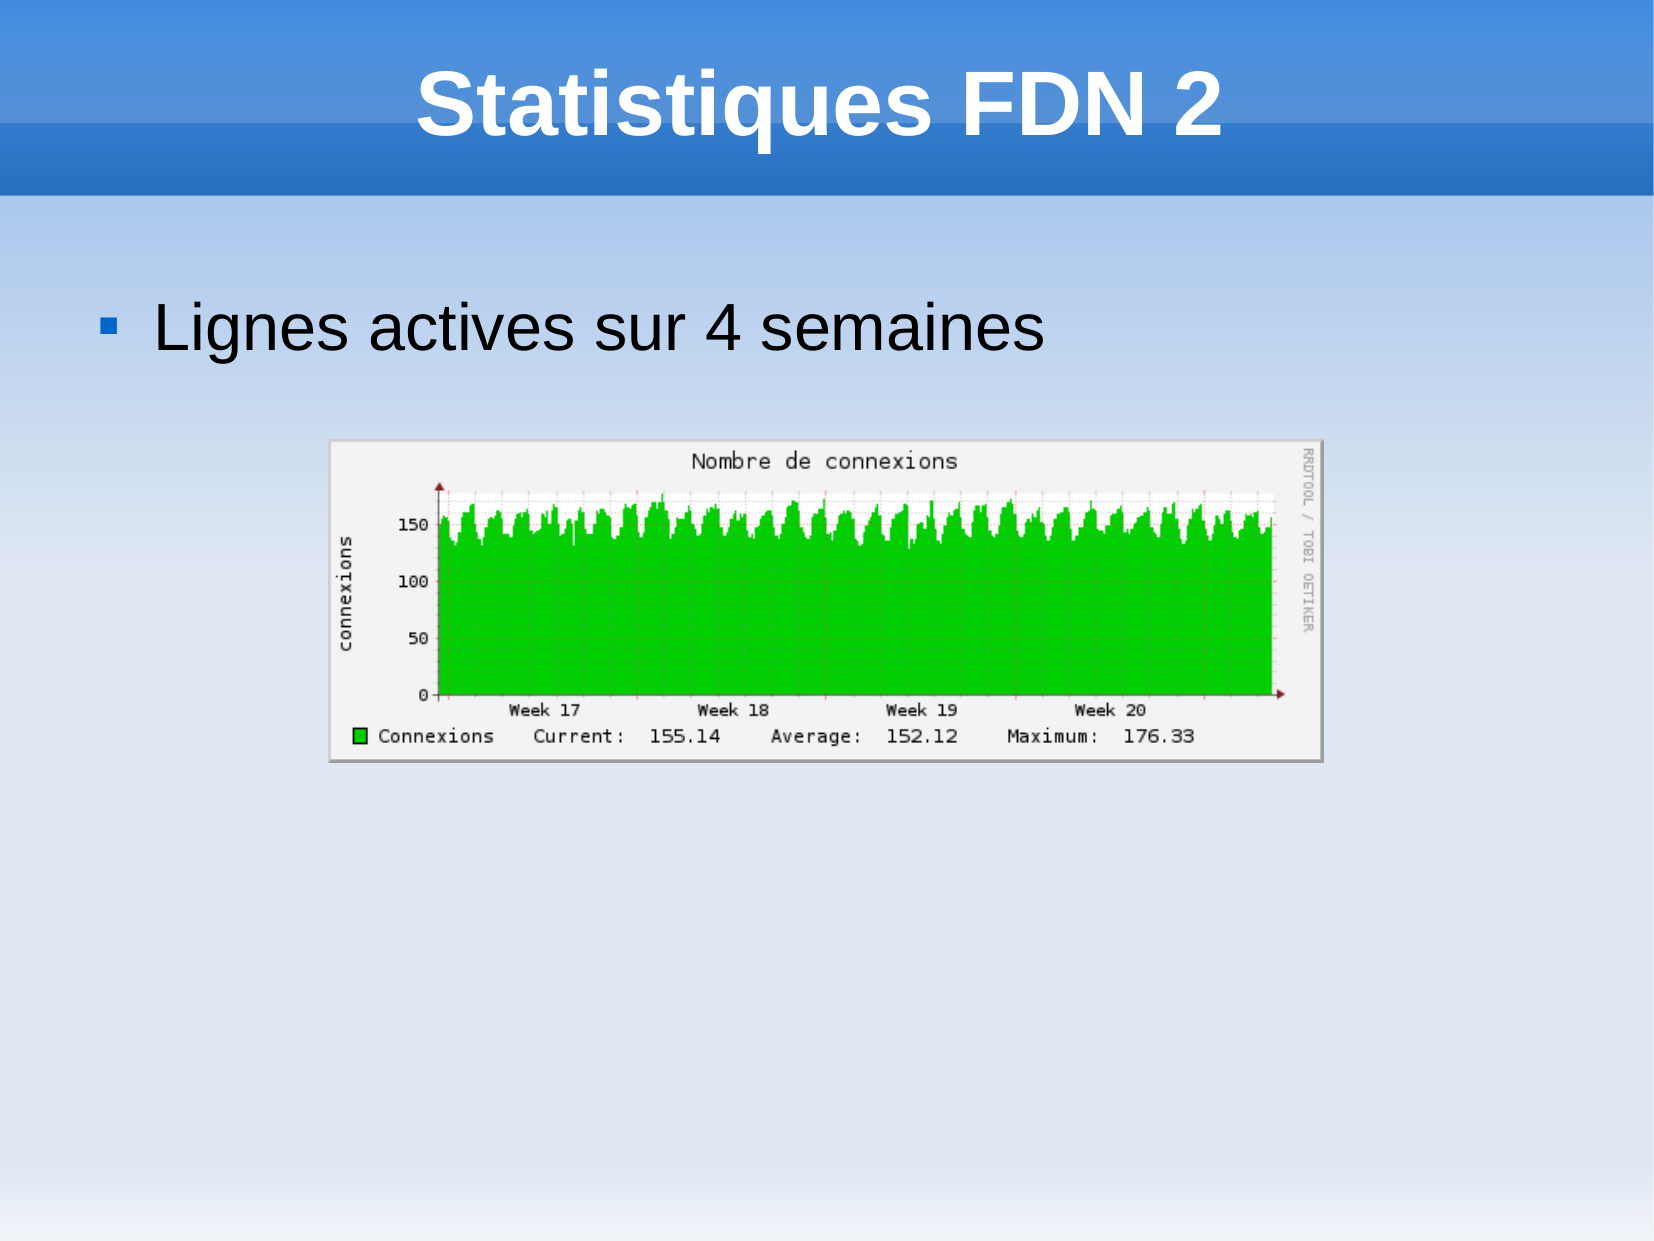

# Statistiques FDN 2
Lignes actives sur 4 semaines